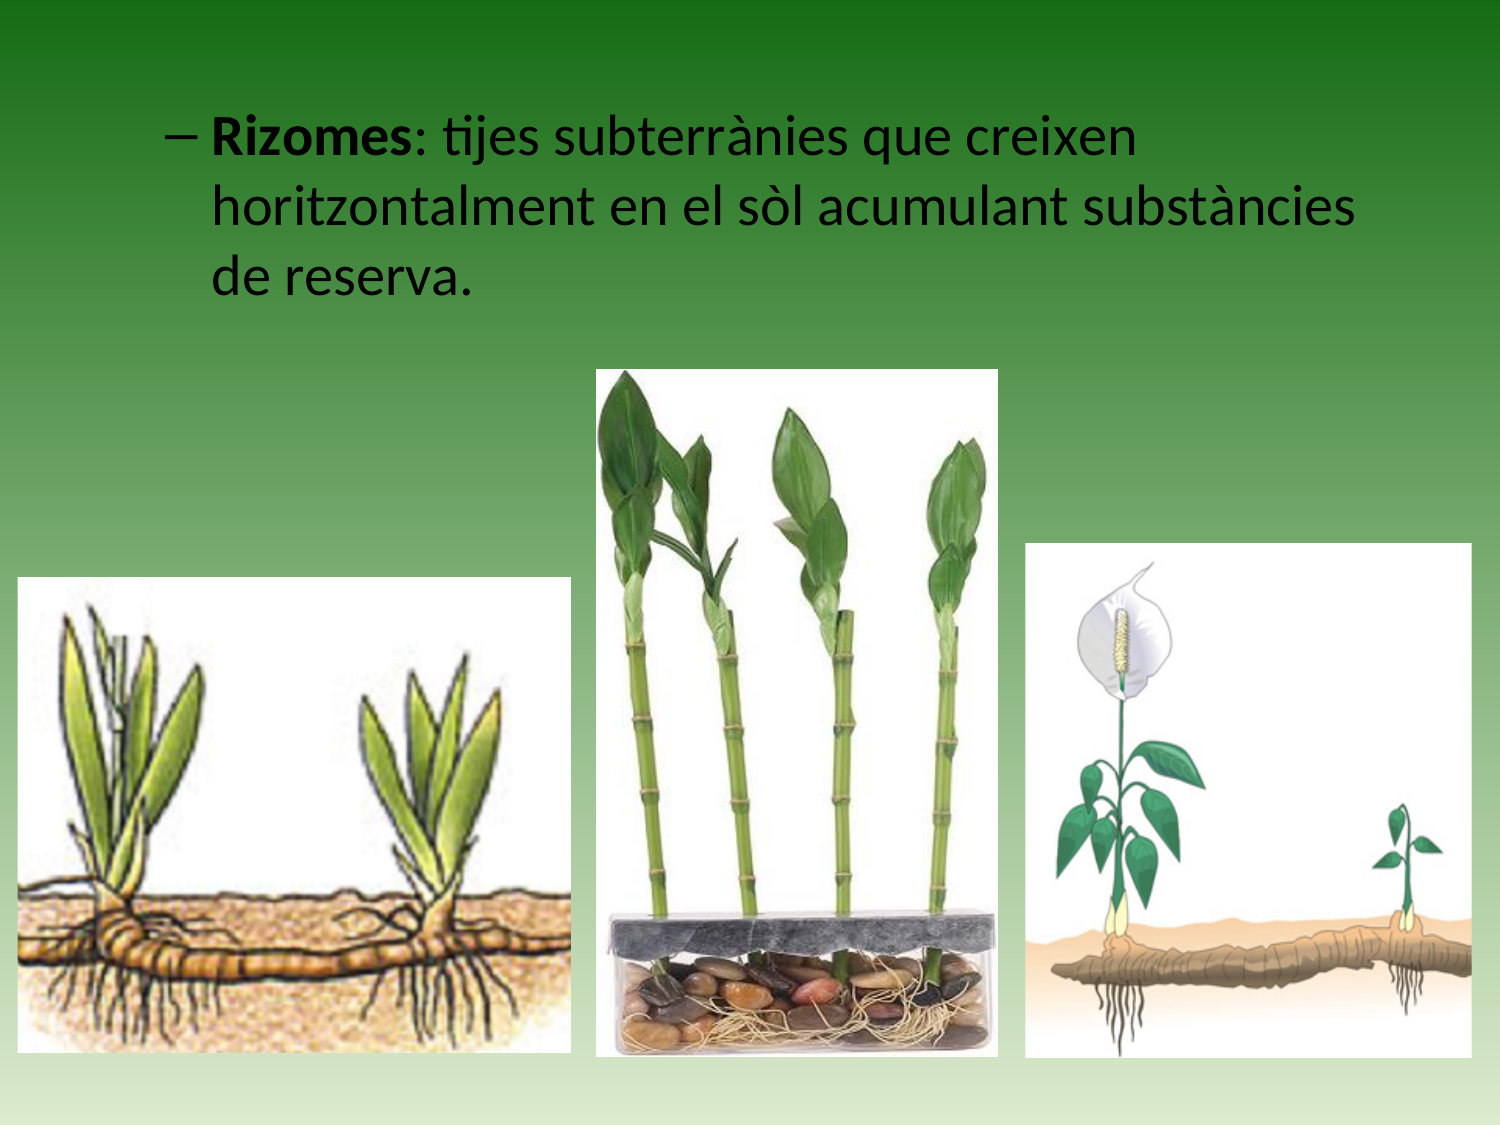

# Rizomes: tijes subterrànies que creixen horitzontalment en el sòl acumulant substàncies de reserva.